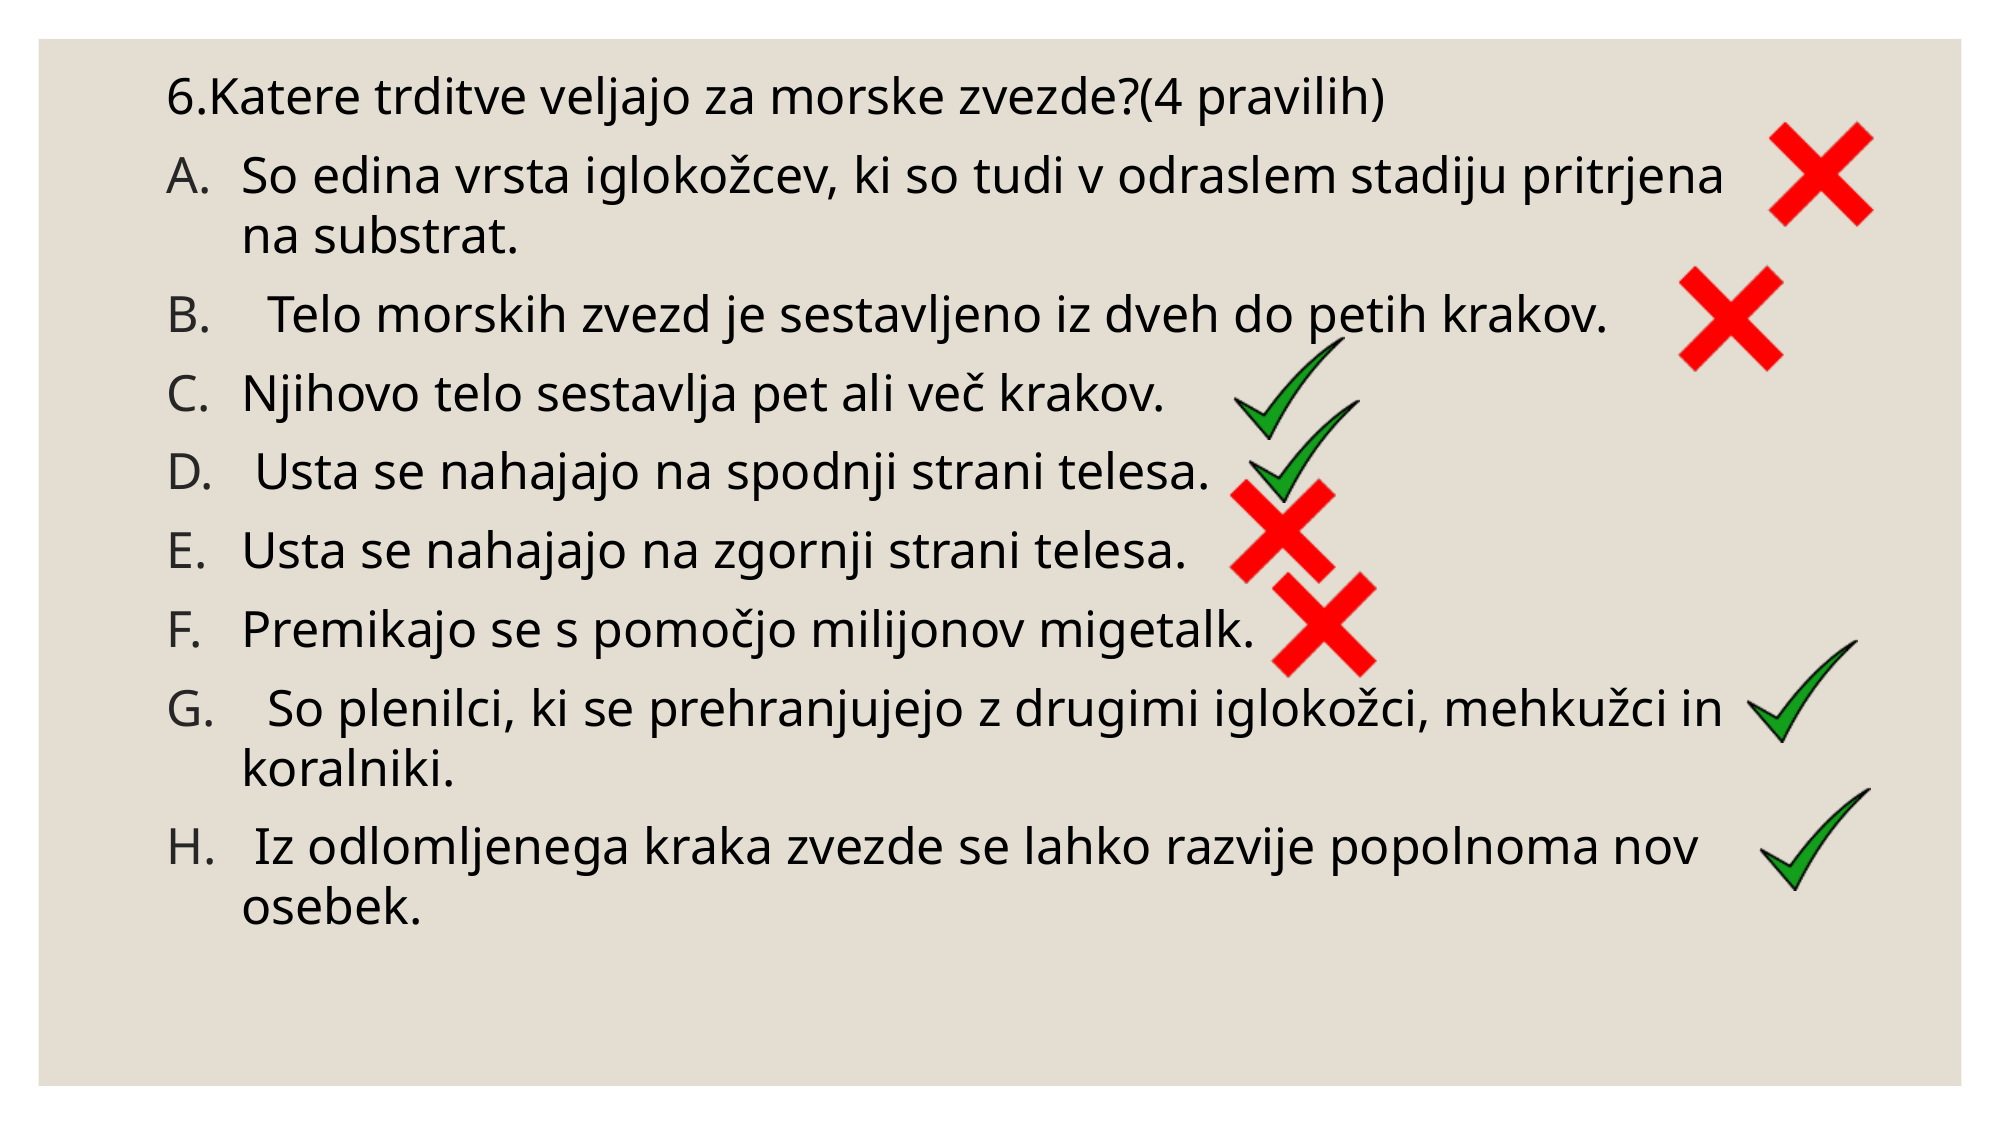

# 6.Katere trditve veljajo za morske zvezde?(4 pravilih)
So edina vrsta iglokožcev, ki so tudi v odraslem stadiju pritrjena na substrat.
  Telo morskih zvezd je sestavljeno iz dveh do petih krakov.
Njihovo telo sestavlja pet ali več krakov.
 Usta se nahajajo na spodnji strani telesa.
Usta se nahajajo na zgornji strani telesa.
Premikajo se s pomočjo milijonov migetalk.
  So plenilci, ki se prehranjujejo z drugimi iglokožci, mehkužci in koralniki.
 Iz odlomljenega kraka zvezde se lahko razvije popolnoma nov osebek.